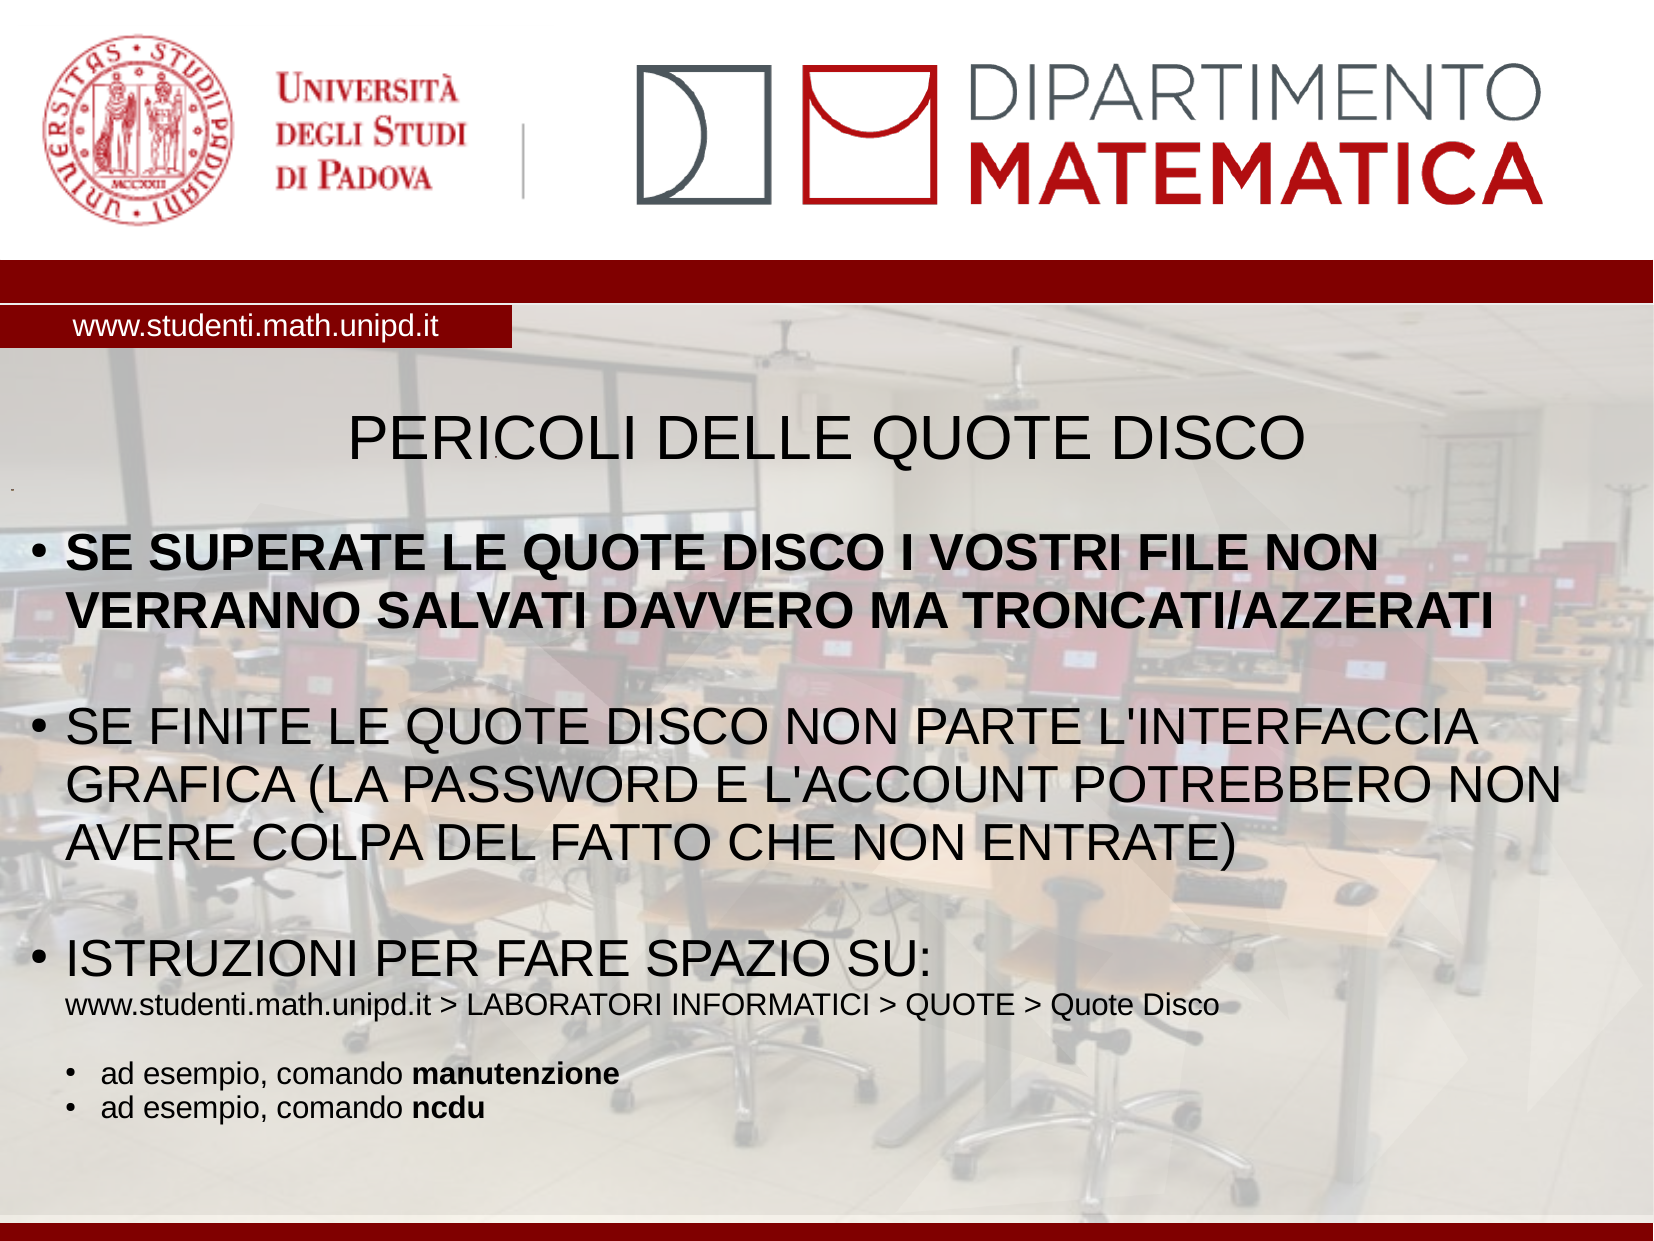

| |
| --- |
www.studenti.math.unipd.it
PERICOLI DELLE QUOTE DISCO
SE SUPERATE LE QUOTE DISCO I VOSTRI FILE NON VERRANNO SALVATI DAVVERO MA TRONCATI/AZZERATI
SE FINITE LE QUOTE DISCO NON PARTE L'INTERFACCIA GRAFICA (LA PASSWORD E L'ACCOUNT POTREBBERO NON AVERE COLPA DEL FATTO CHE NON ENTRATE)
ISTRUZIONI PER FARE SPAZIO SU:
www.studenti.math.unipd.it > LABORATORI INFORMATICI > QUOTE > Quote Disco
ad esempio, comando manutenzione
ad esempio, comando ncdu
| |
| --- |